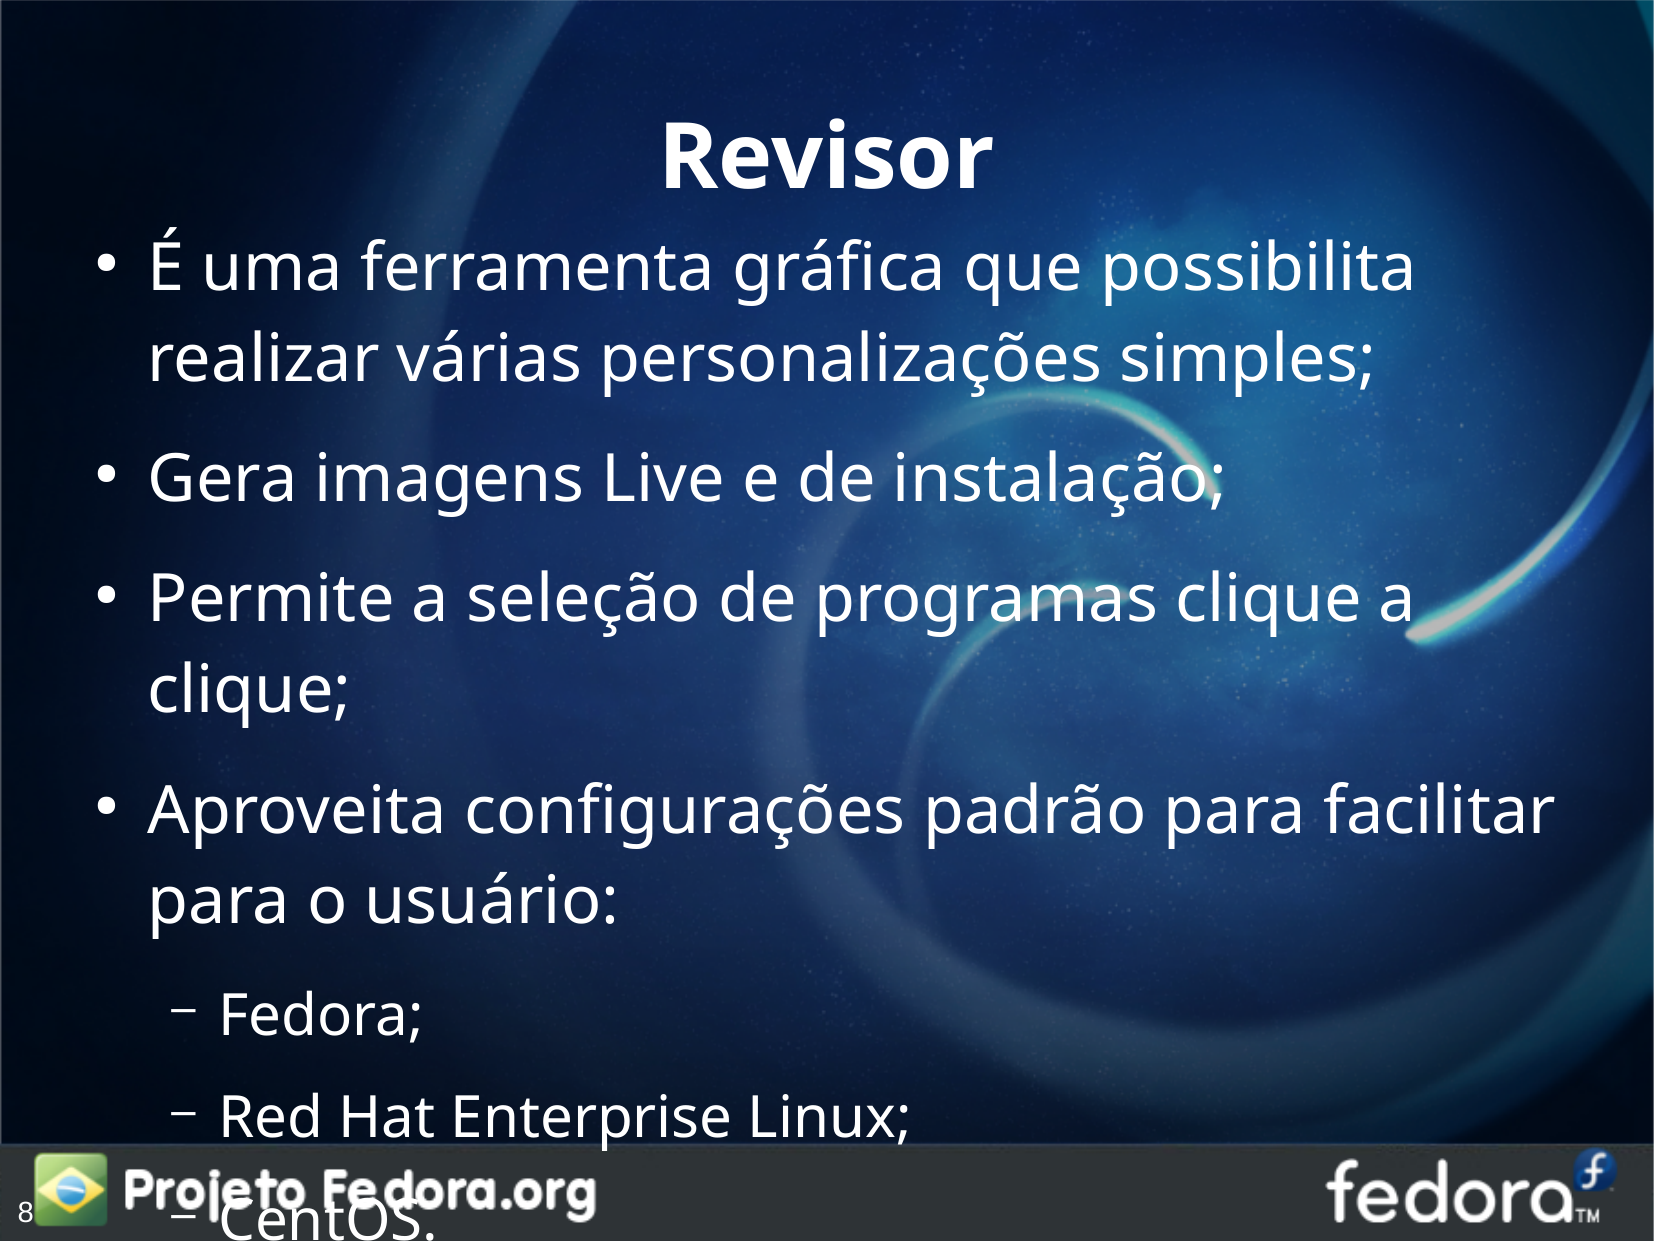

# Revisor
É uma ferramenta gráfica que possibilita realizar várias personalizações simples;
Gera imagens Live e de instalação;
Permite a seleção de programas clique a clique;
Aproveita configurações padrão para facilitar para o usuário:
Fedora;
Red Hat Enterprise Linux;
CentOS.
8